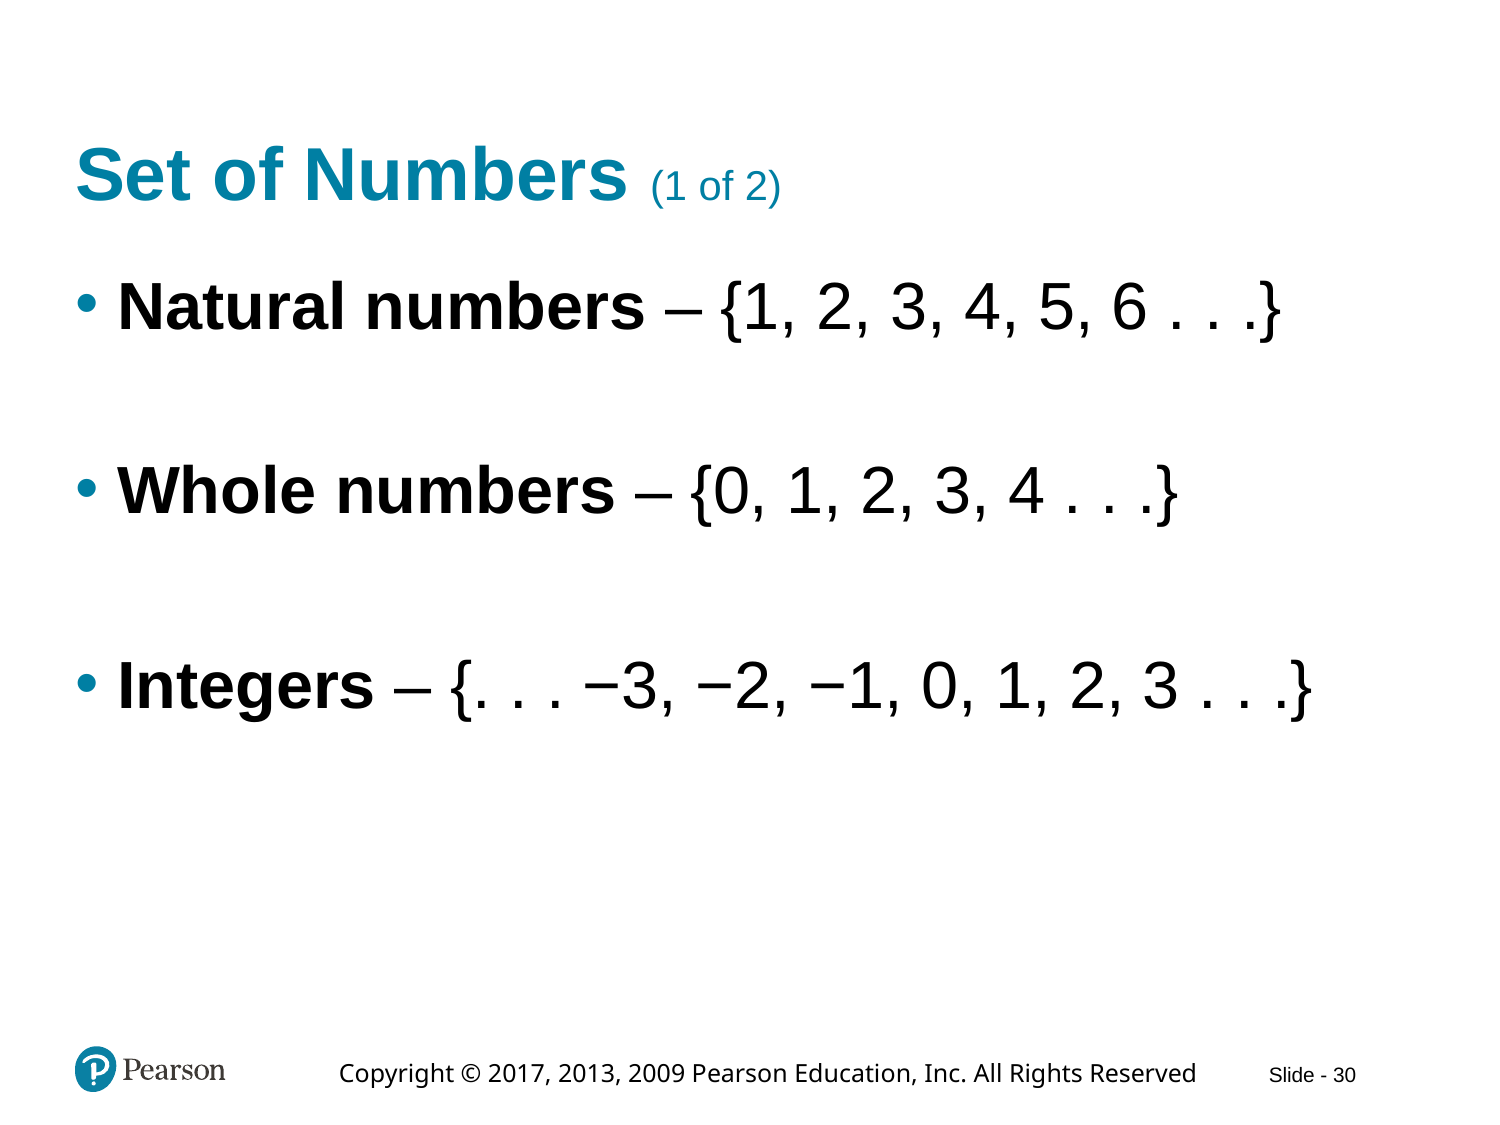

# Set of Numbers (1 of 2)
Natural numbers – {1, 2, 3, 4, 5, 6 . . .}
Whole numbers – {0, 1, 2, 3, 4 . . .}
Integers – {. . . −3, −2, −1, 0, 1, 2, 3 . . .}